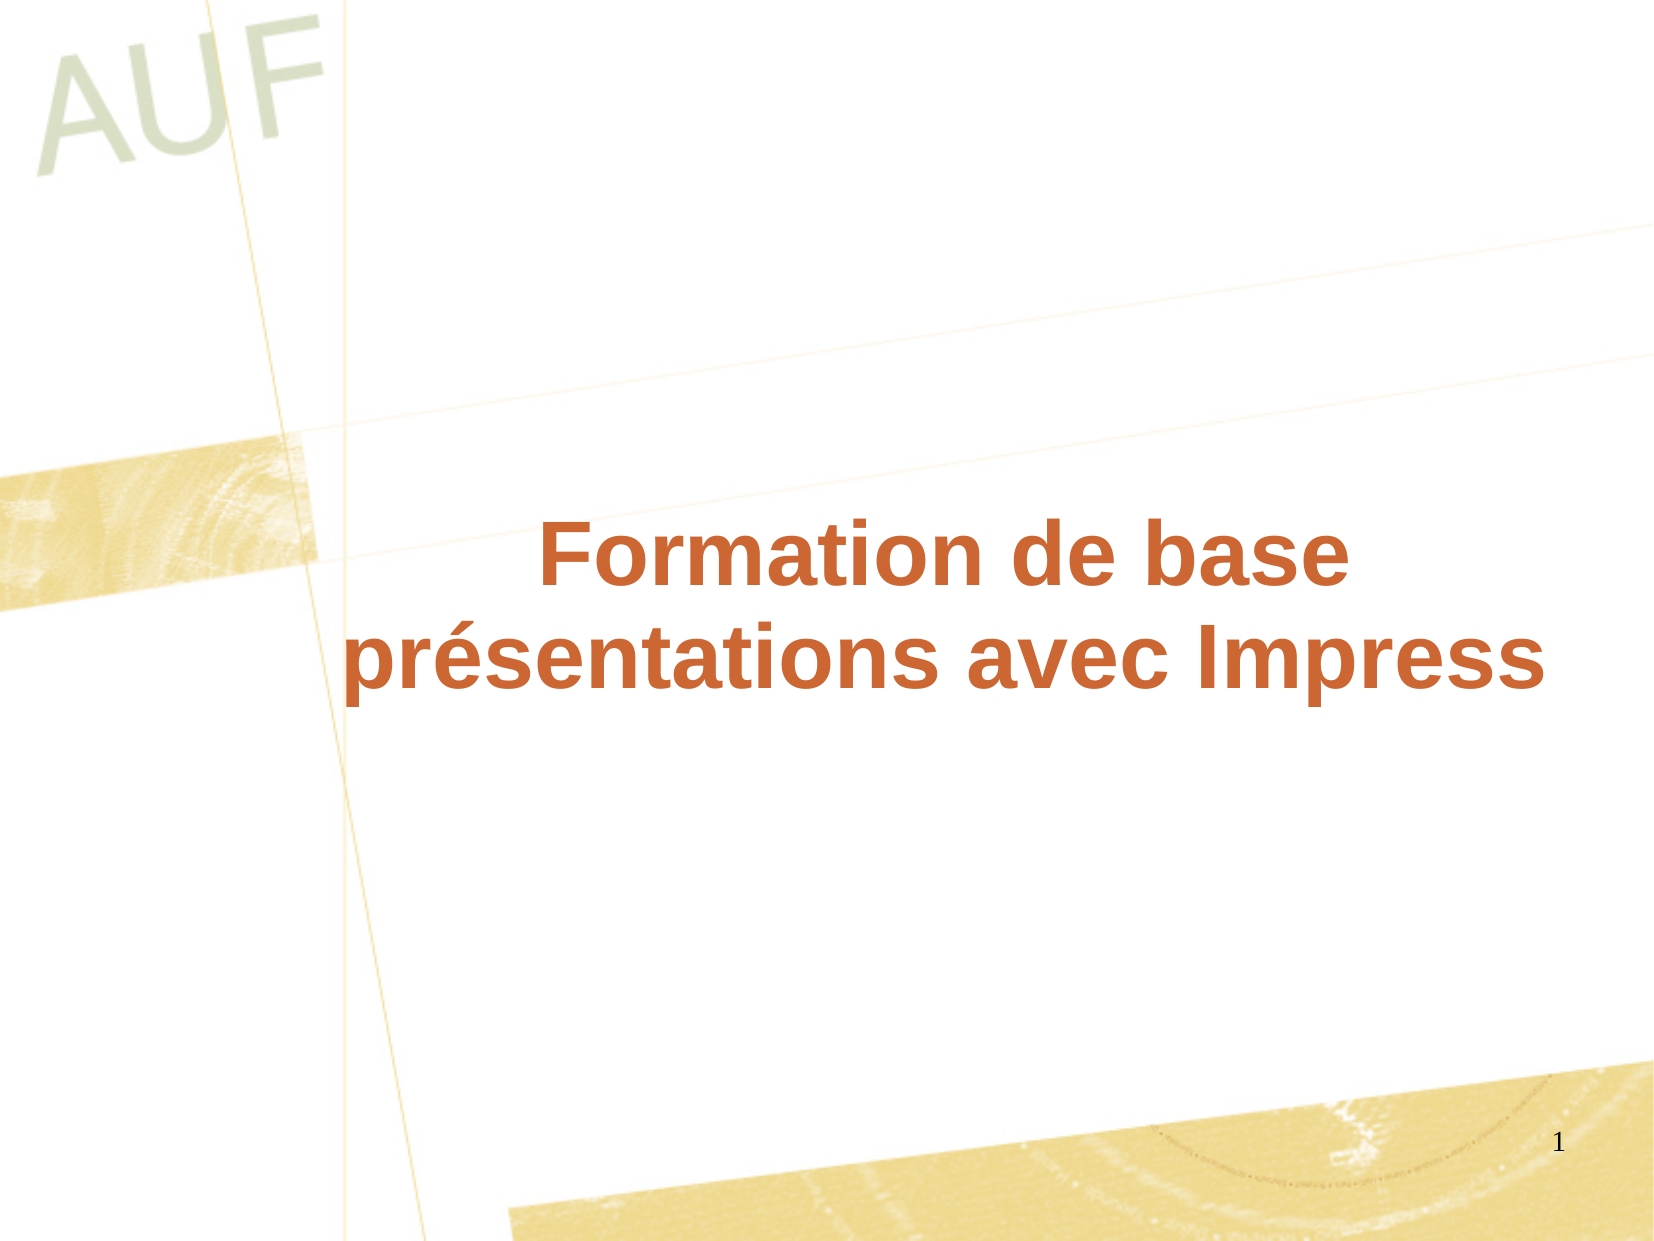

# Formation de base présentations avec Impress
1